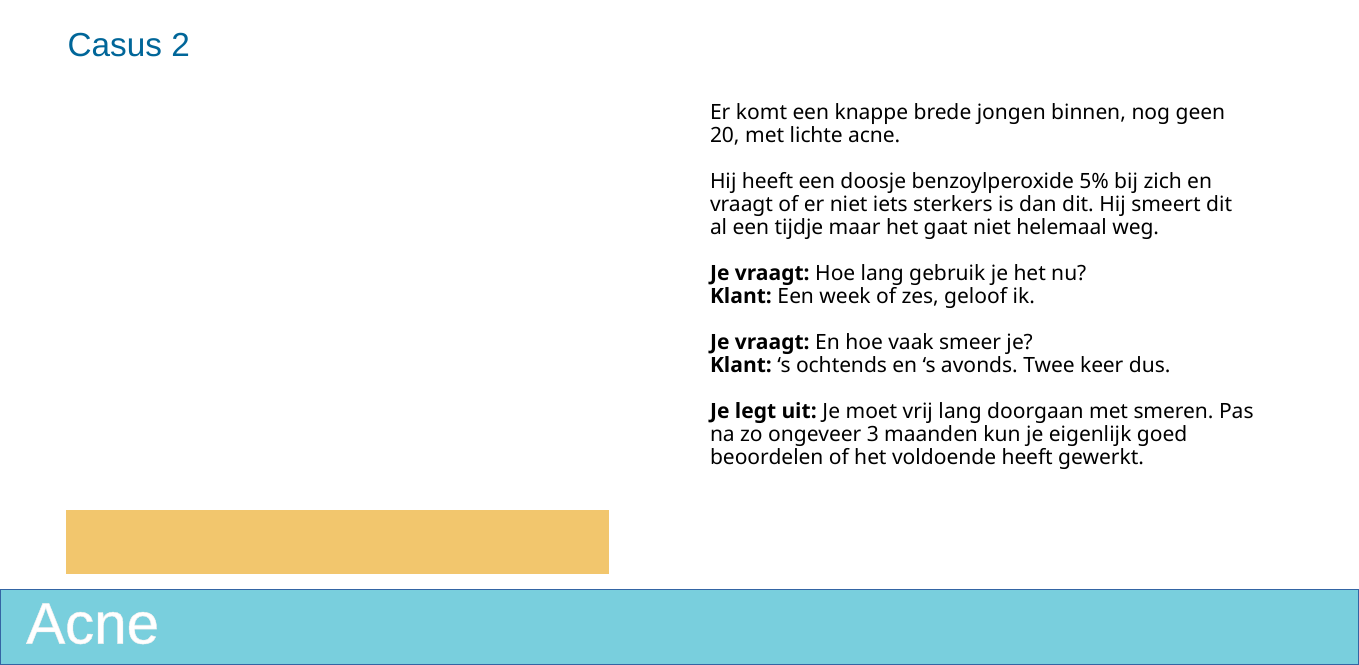

# Casus 2
Er komt een knappe brede jongen binnen, nog geen 20, met lichte acne.
Hij heeft een doosje benzoylperoxide 5% bij zich en vraagt of er niet iets sterkers is dan dit. Hij smeert dit al een tijdje maar het gaat niet helemaal weg.
Je vraagt: Hoe lang gebruik je het nu?
Klant: Een week of zes, geloof ik.
Je vraagt: En hoe vaak smeer je?
Klant: ‘s ochtends en ‘s avonds. Twee keer dus.
Je legt uit: Je moet vrij lang doorgaan met smeren. Pas na zo ongeveer 3 maanden kun je eigenlijk goed beoordelen of het voldoende heeft gewerkt.
Acne
september 2020